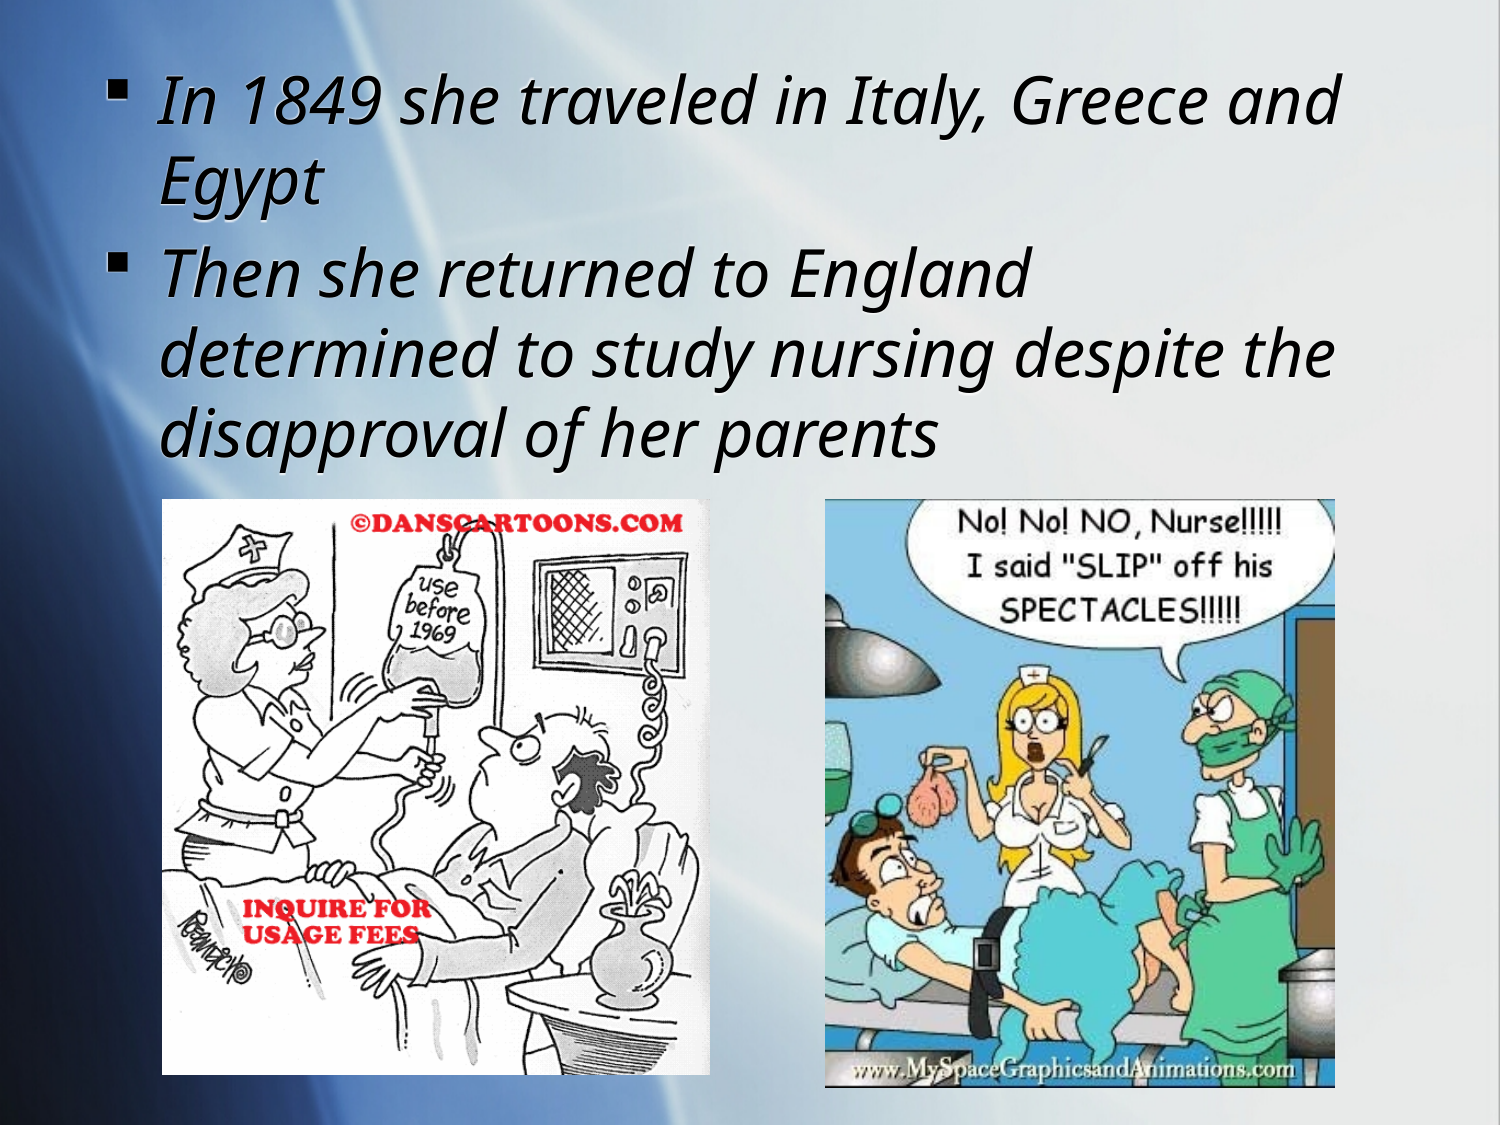

# In 1849 she traveled in Italy, Greece and Egypt
Then she returned to England determined to study nursing despite the disapproval of her parents